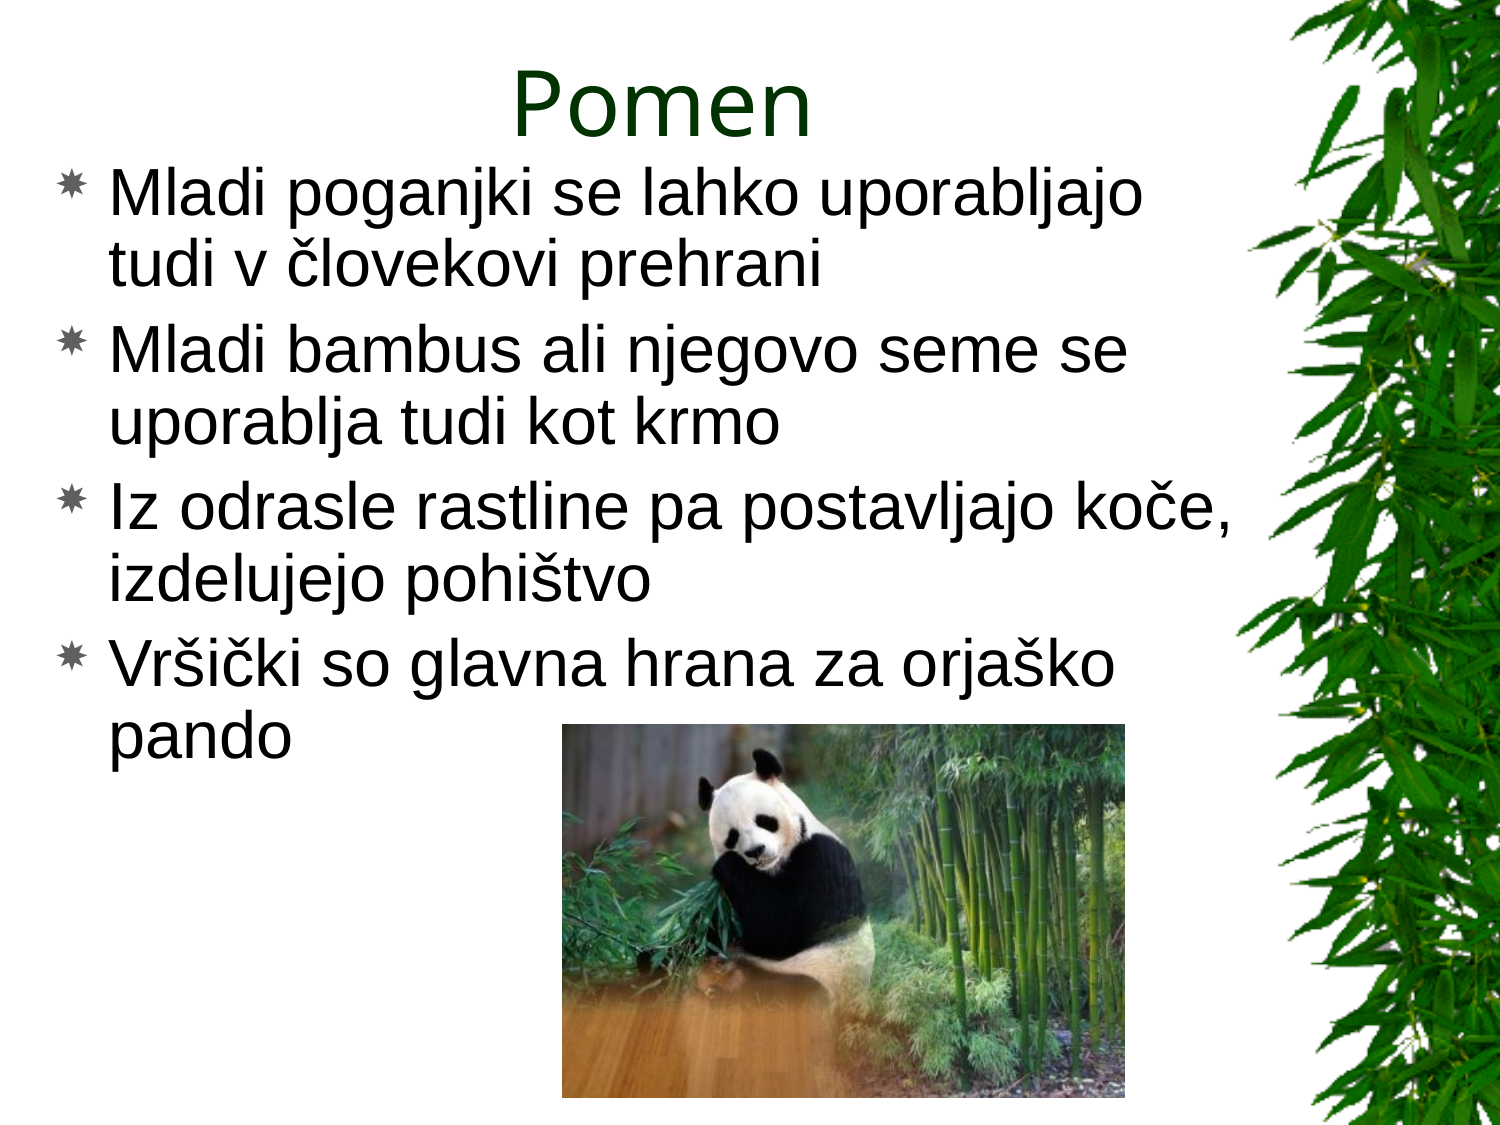

# Pomen
Mladi poganjki se lahko uporabljajo tudi v človekovi prehrani
Mladi bambus ali njegovo seme se uporablja tudi kot krmo
Iz odrasle rastline pa postavljajo koče, izdelujejo pohištvo
Vršički so glavna hrana za orjaško pando